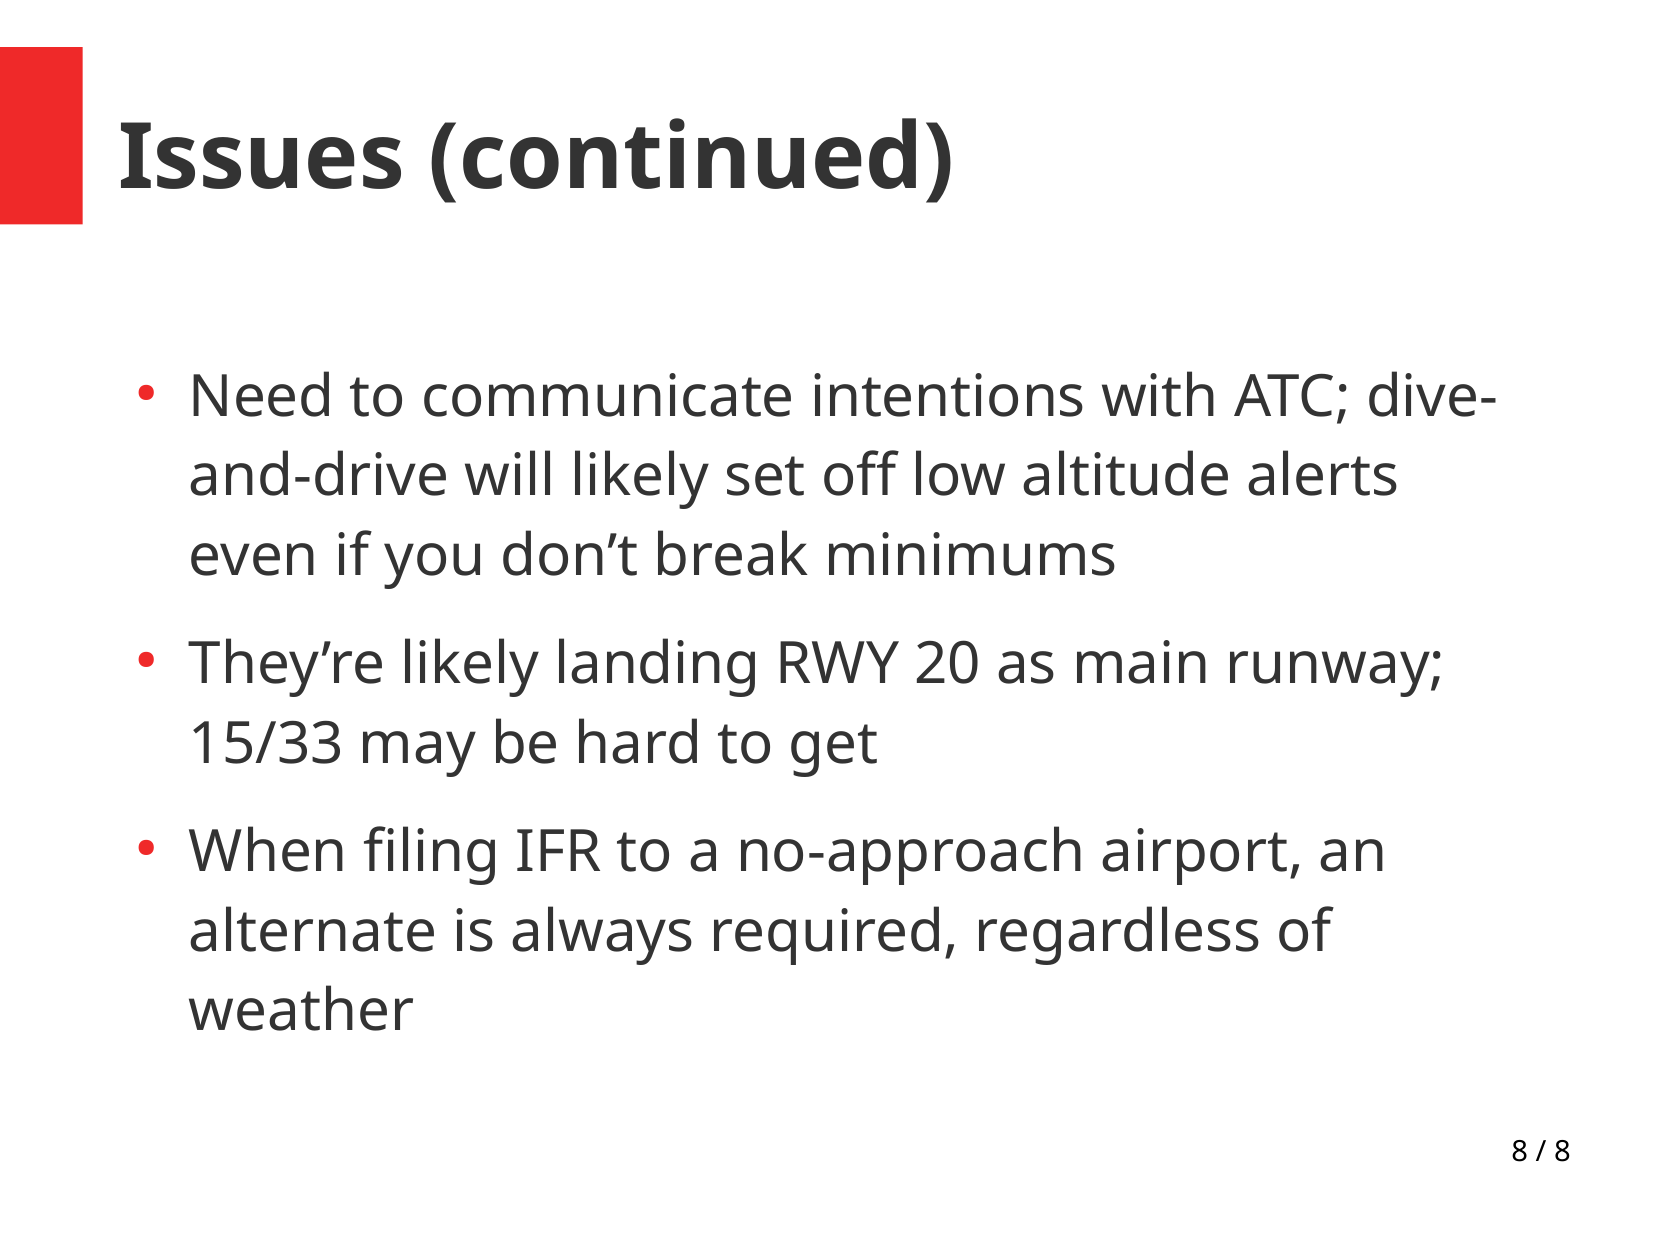

# Issues (continued)
Need to communicate intentions with ATC; dive-and-drive will likely set off low altitude alerts even if you don’t break minimums
They’re likely landing RWY 20 as main runway; 15/33 may be hard to get
When filing IFR to a no-approach airport, an alternate is always required, regardless of weather
8